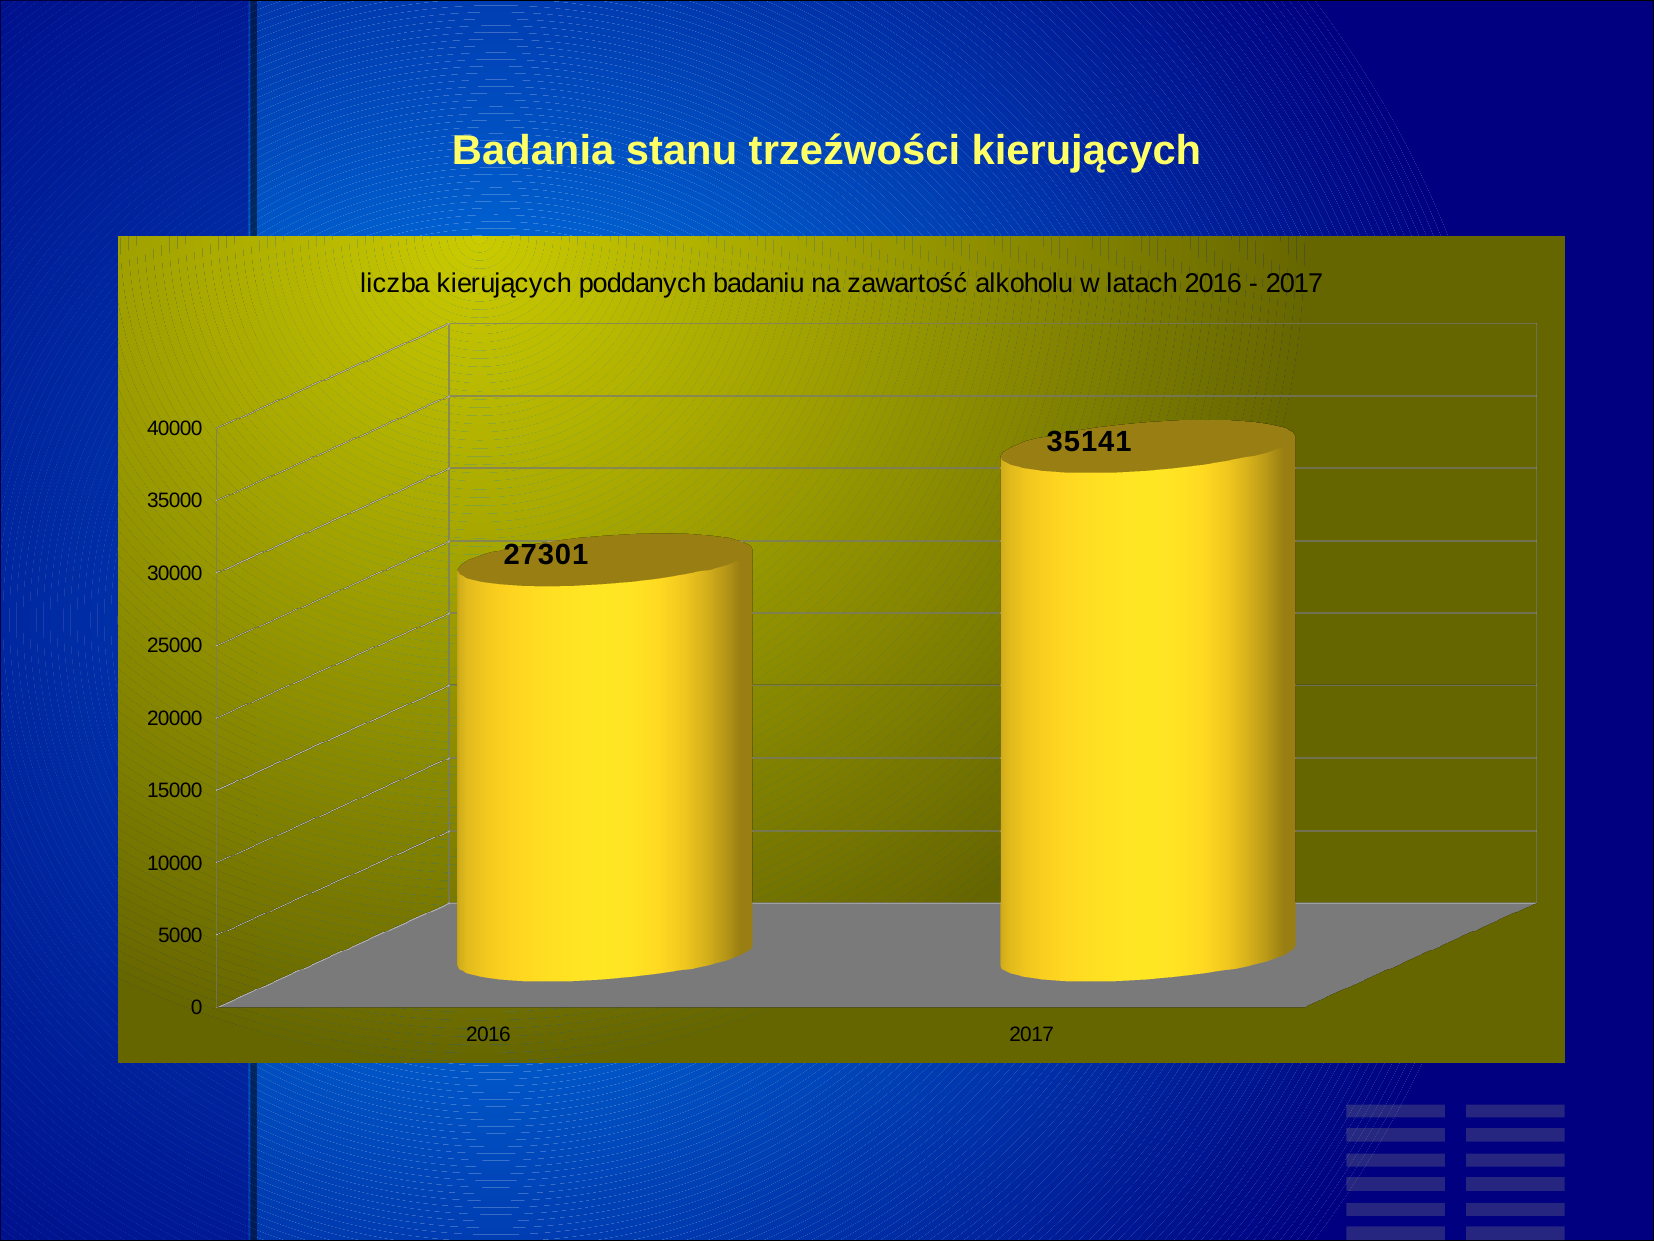

# Badania stanu trzeźwości kierujących
[unsupported chart]